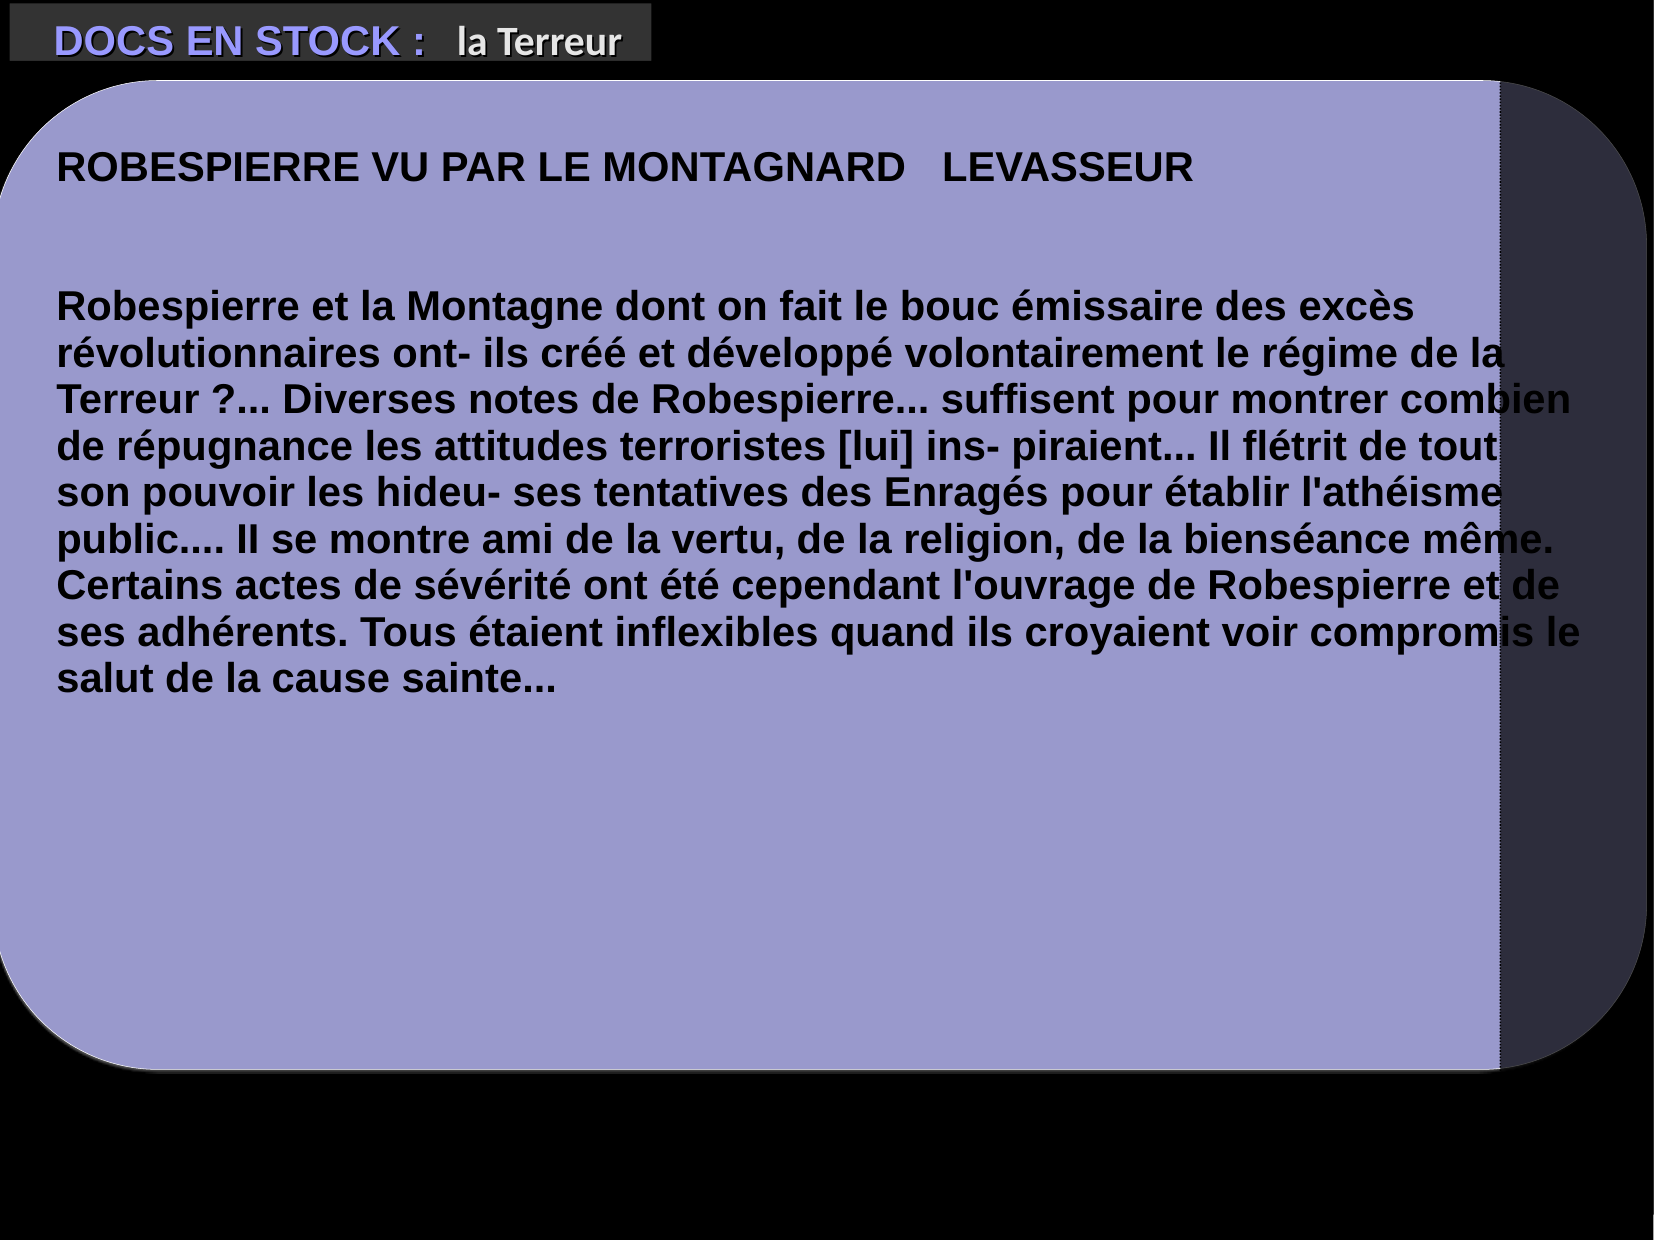

DOCS EN STOCK :   la Terreur
ROBESPIERRE VU PAR LE MONTAGNARD	LEVASSEUR
Robespierre et la Montagne dont on fait le bouc émissaire des excès révolutionnaires ont- ils créé et développé volontairement le régime de la Terreur ?... Diverses notes de Robespierre... suffisent pour montrer combien de répugnance les attitudes terroristes [lui] ins- piraient... Il flétrit de tout son pouvoir les hideu- ses tentatives des Enragés pour établir l'athéisme public.... II se montre ami de la vertu, de la religion, de la bienséance même. Certains actes de sévérité ont été cependant l'ouvrage de Robespierre et de ses adhérents. Tous étaient inflexibles quand ils croyaient voir compromis le salut de la cause sainte...